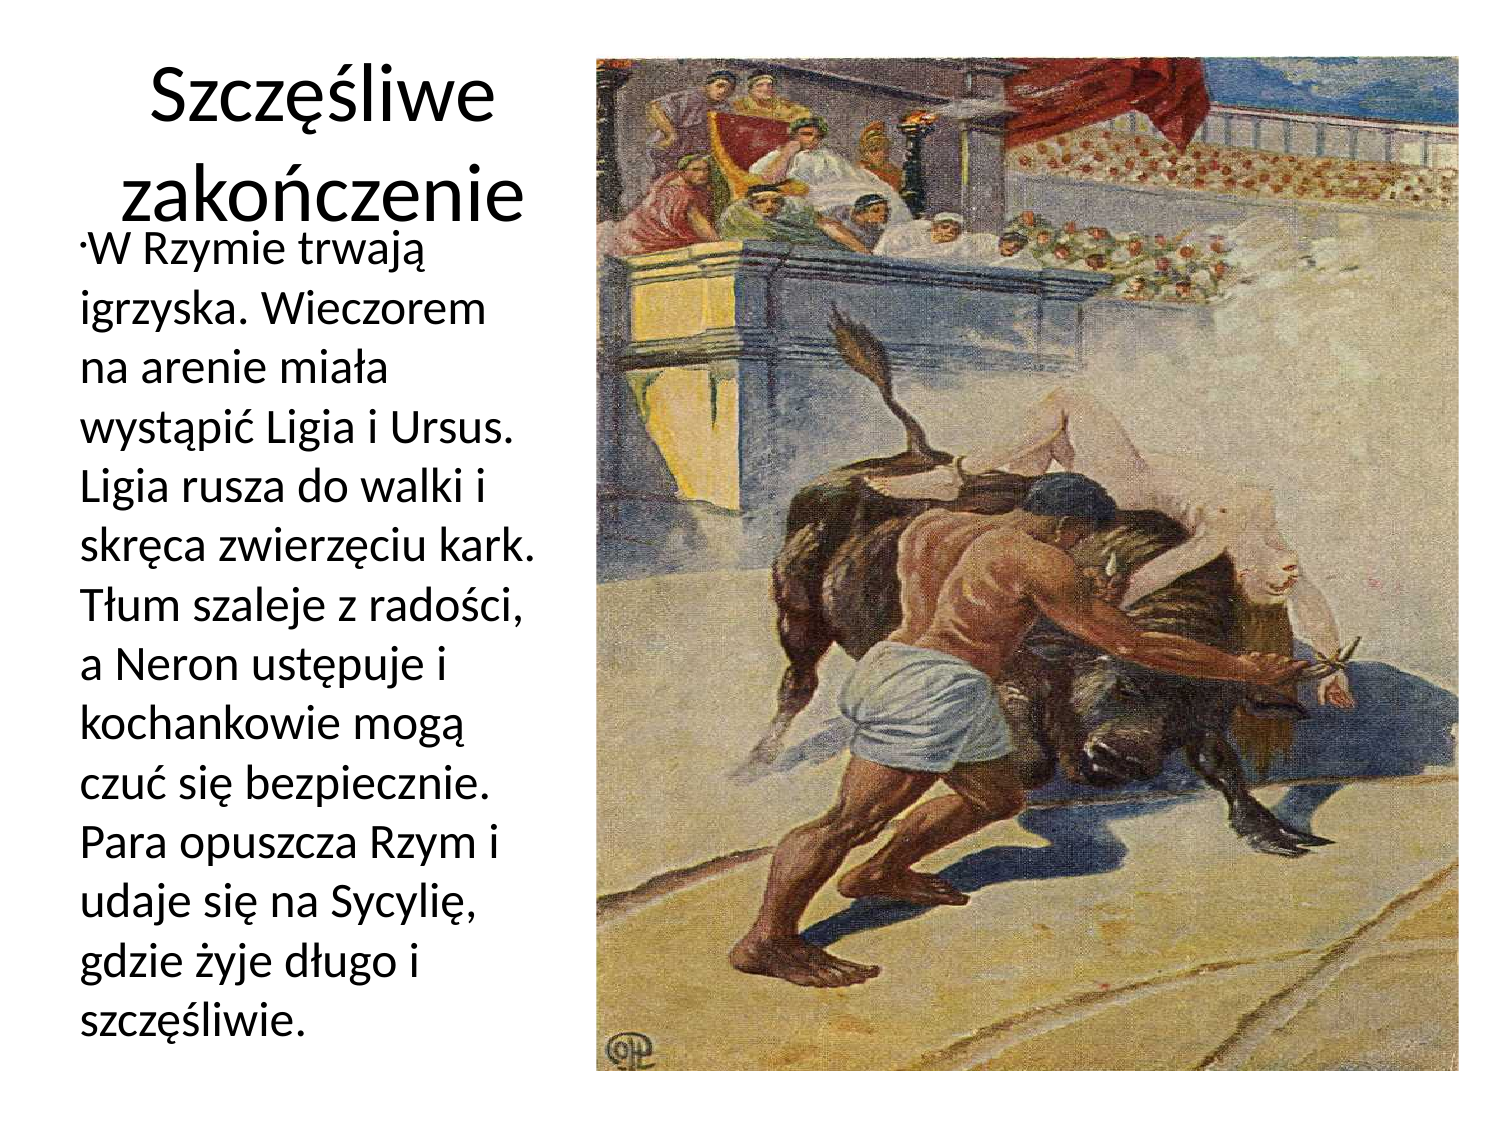

# Szczęśliwe zakończenie
W Rzymie trwają igrzyska. Wieczorem na arenie miała wystąpić Ligia i Ursus. Ligia rusza do walki i skręca zwierzęciu kark. Tłum szaleje z radości, a Neron ustępuje i kochankowie mogą czuć się bezpiecznie. Para opuszcza Rzym i udaje się na Sycylię, gdzie żyje długo i szczęśliwie.